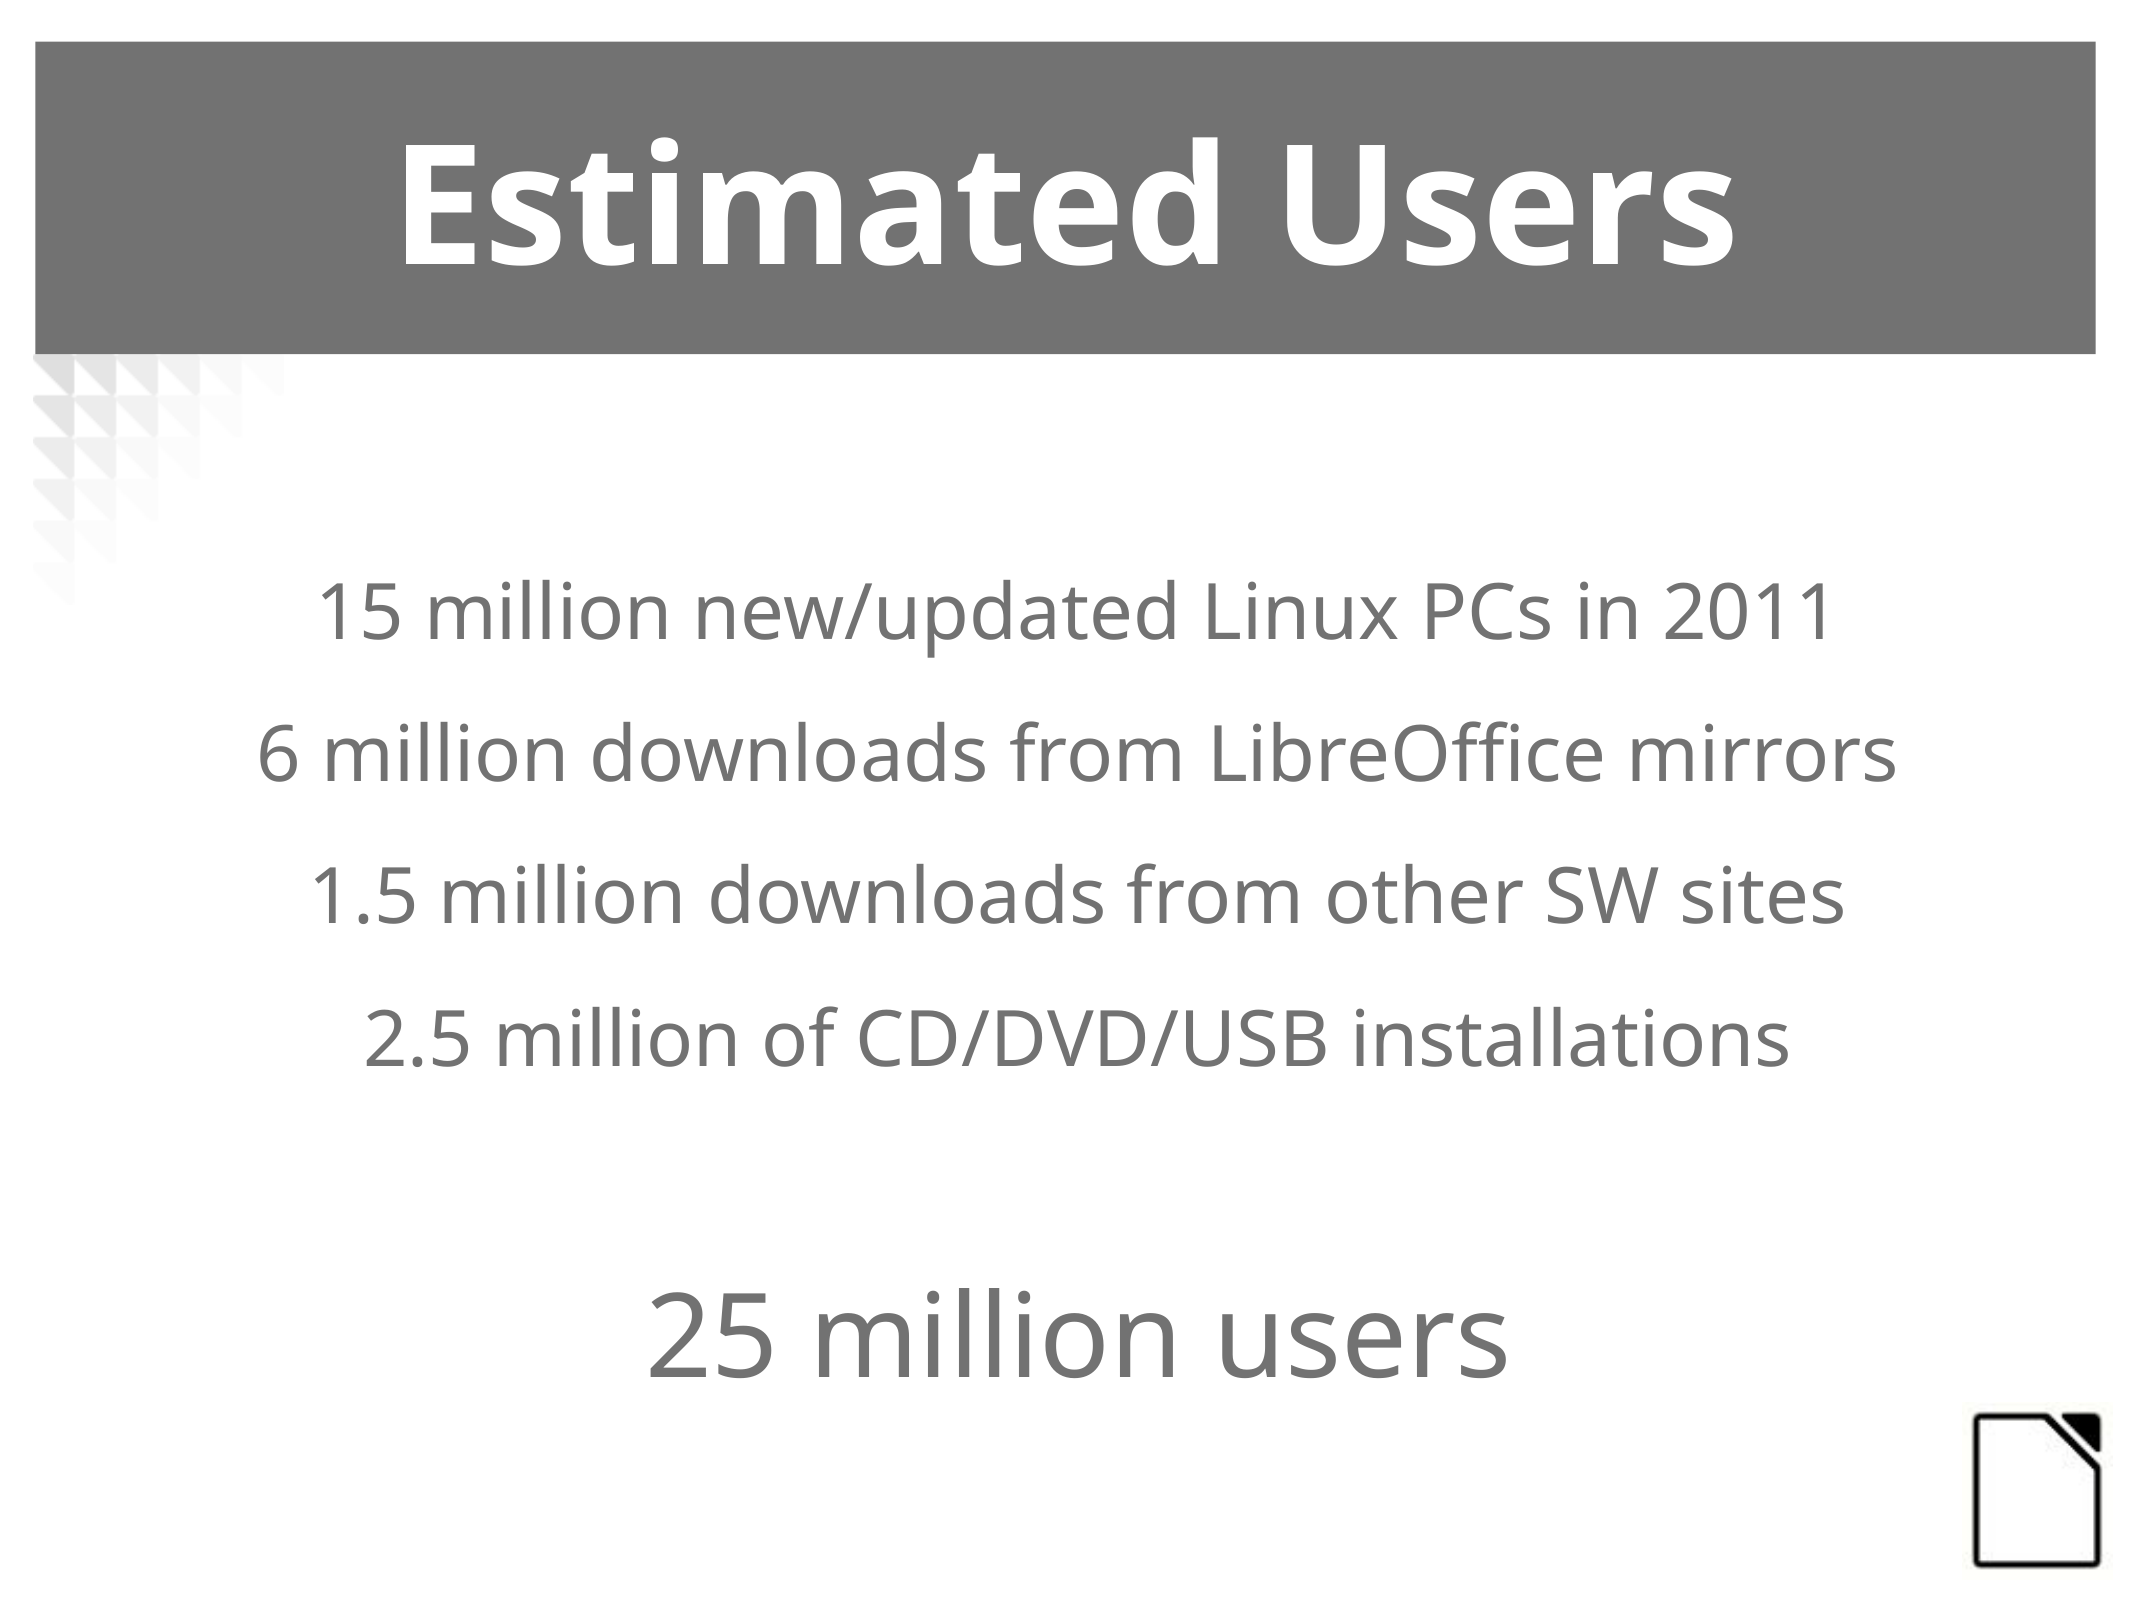

# Estimated Users
15 million new/updated Linux PCs in 2011
6 million downloads from LibreOffice mirrors
1.5 million downloads from other SW sites
2.5 million of CD/DVD/USB installations
25 million users